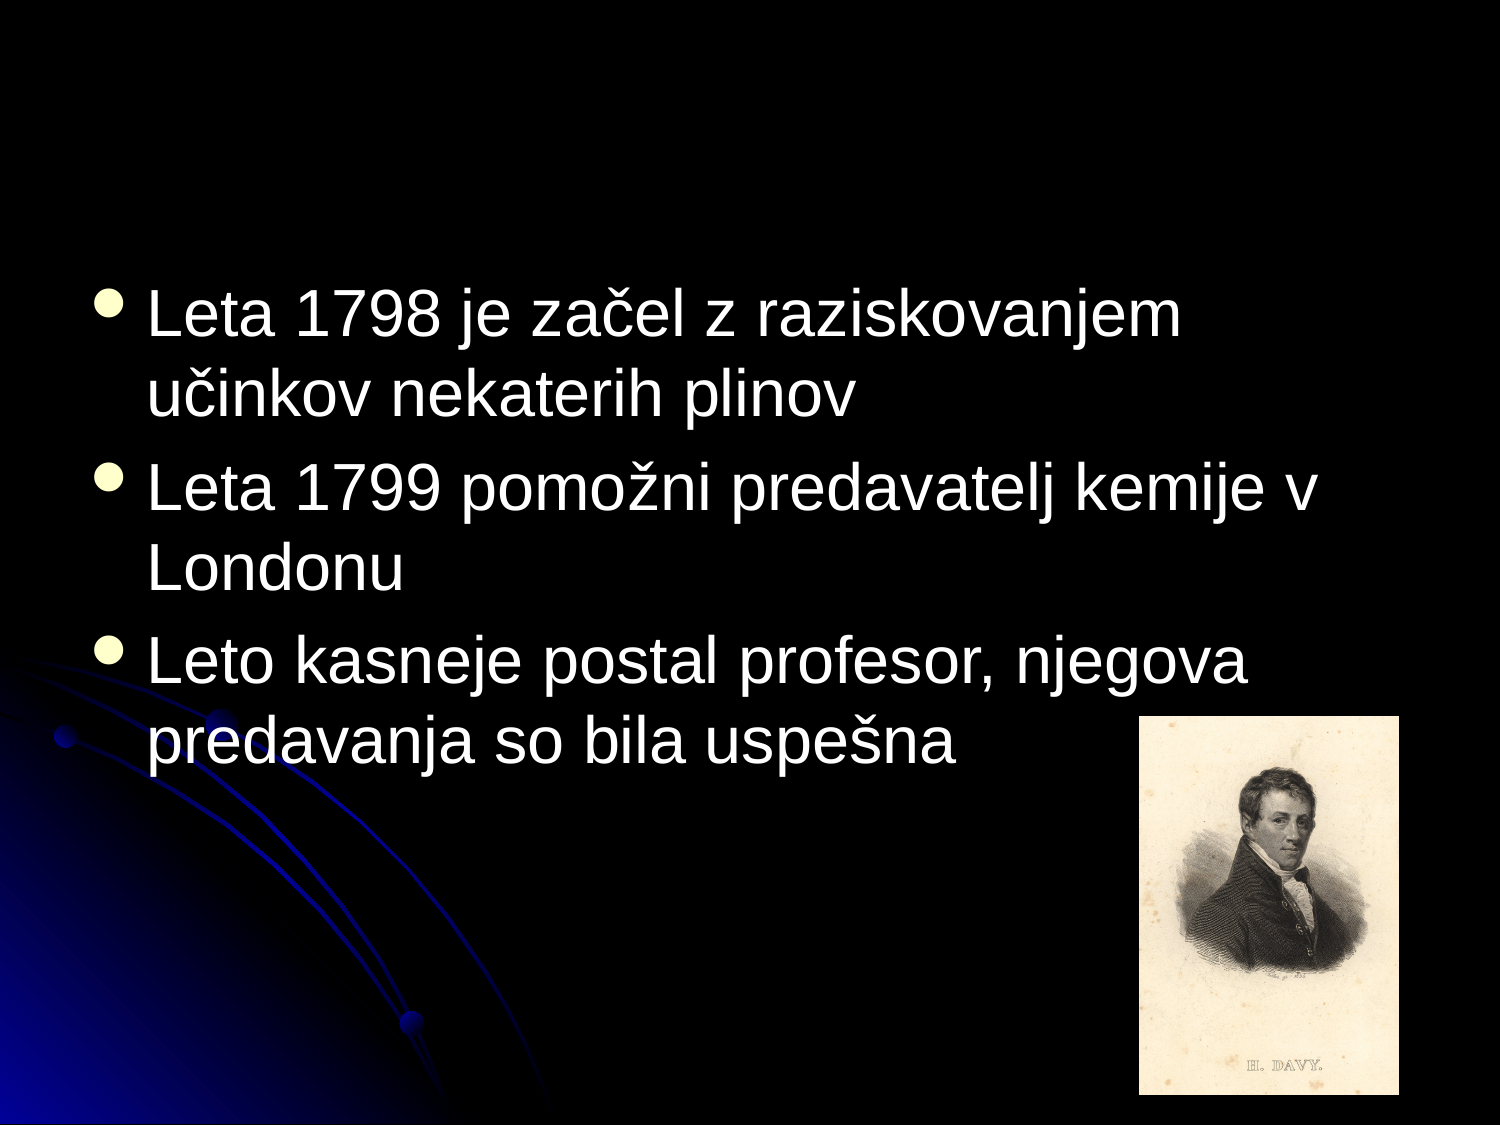

#
Leta 1798 je začel z raziskovanjem učinkov nekaterih plinov
Leta 1799 pomožni predavatelj kemije v Londonu
Leto kasneje postal profesor, njegova predavanja so bila uspešna